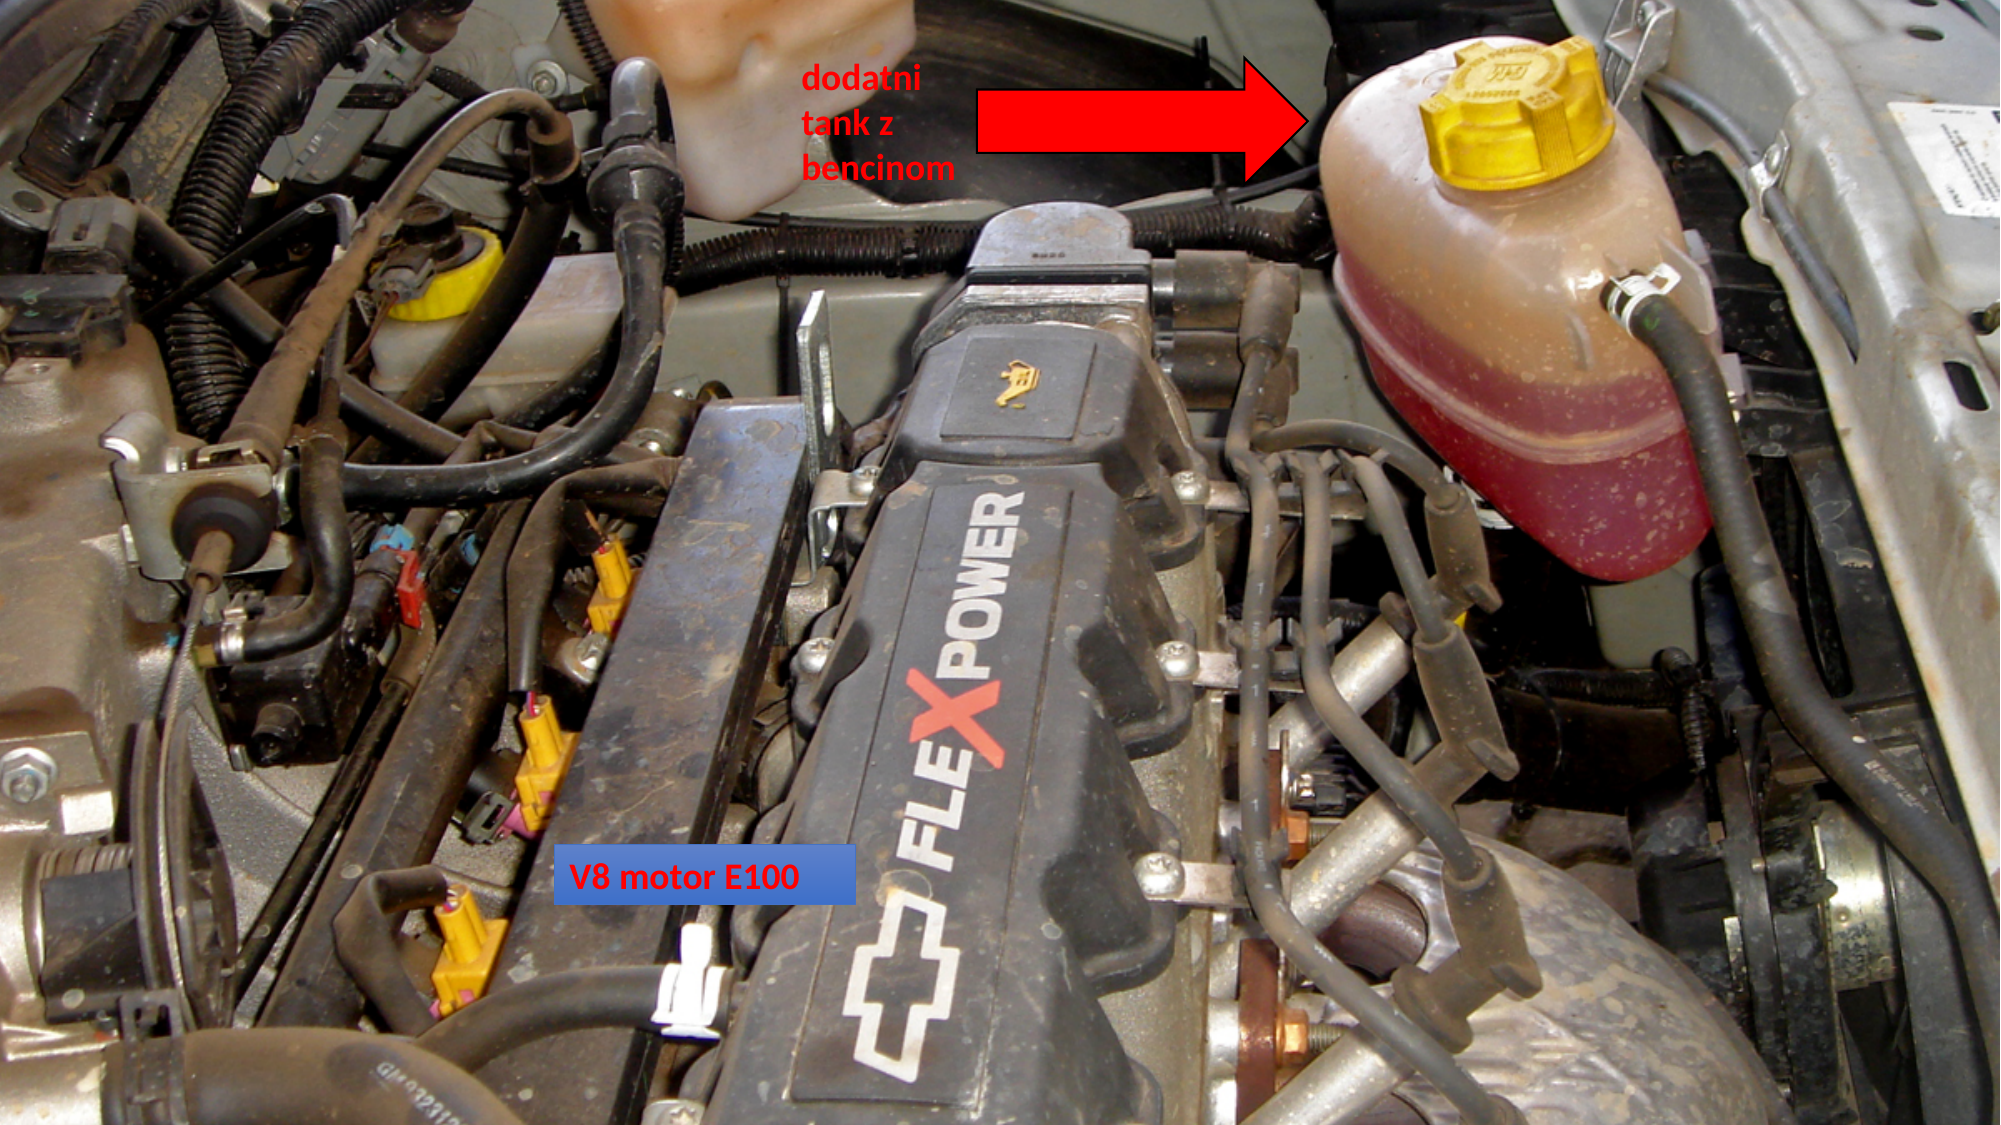

dodatni tank z bencinom
V8 motor E100